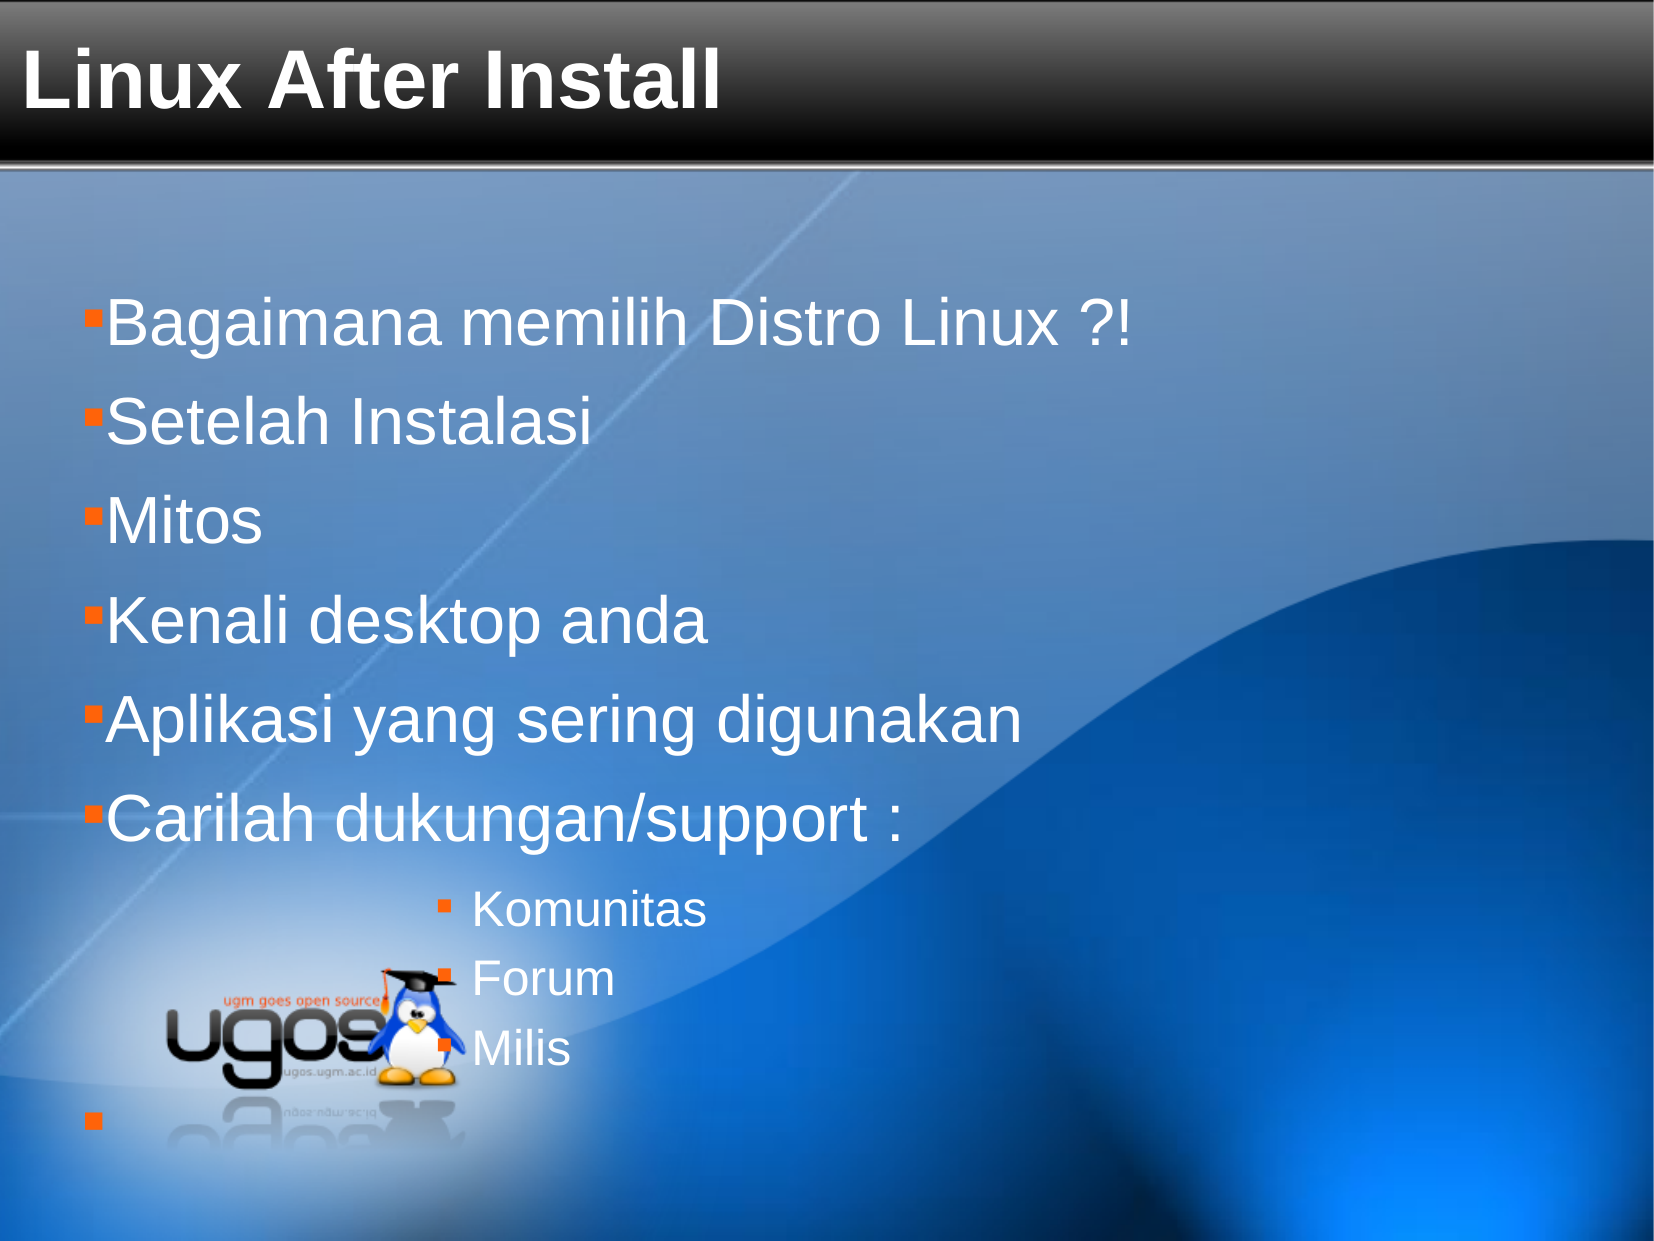

# Linux After Install
Bagaimana memilih Distro Linux ?!
Setelah Instalasi
Mitos
Kenali desktop anda
Aplikasi yang sering digunakan
Carilah dukungan/support :
Komunitas
Forum
Milis